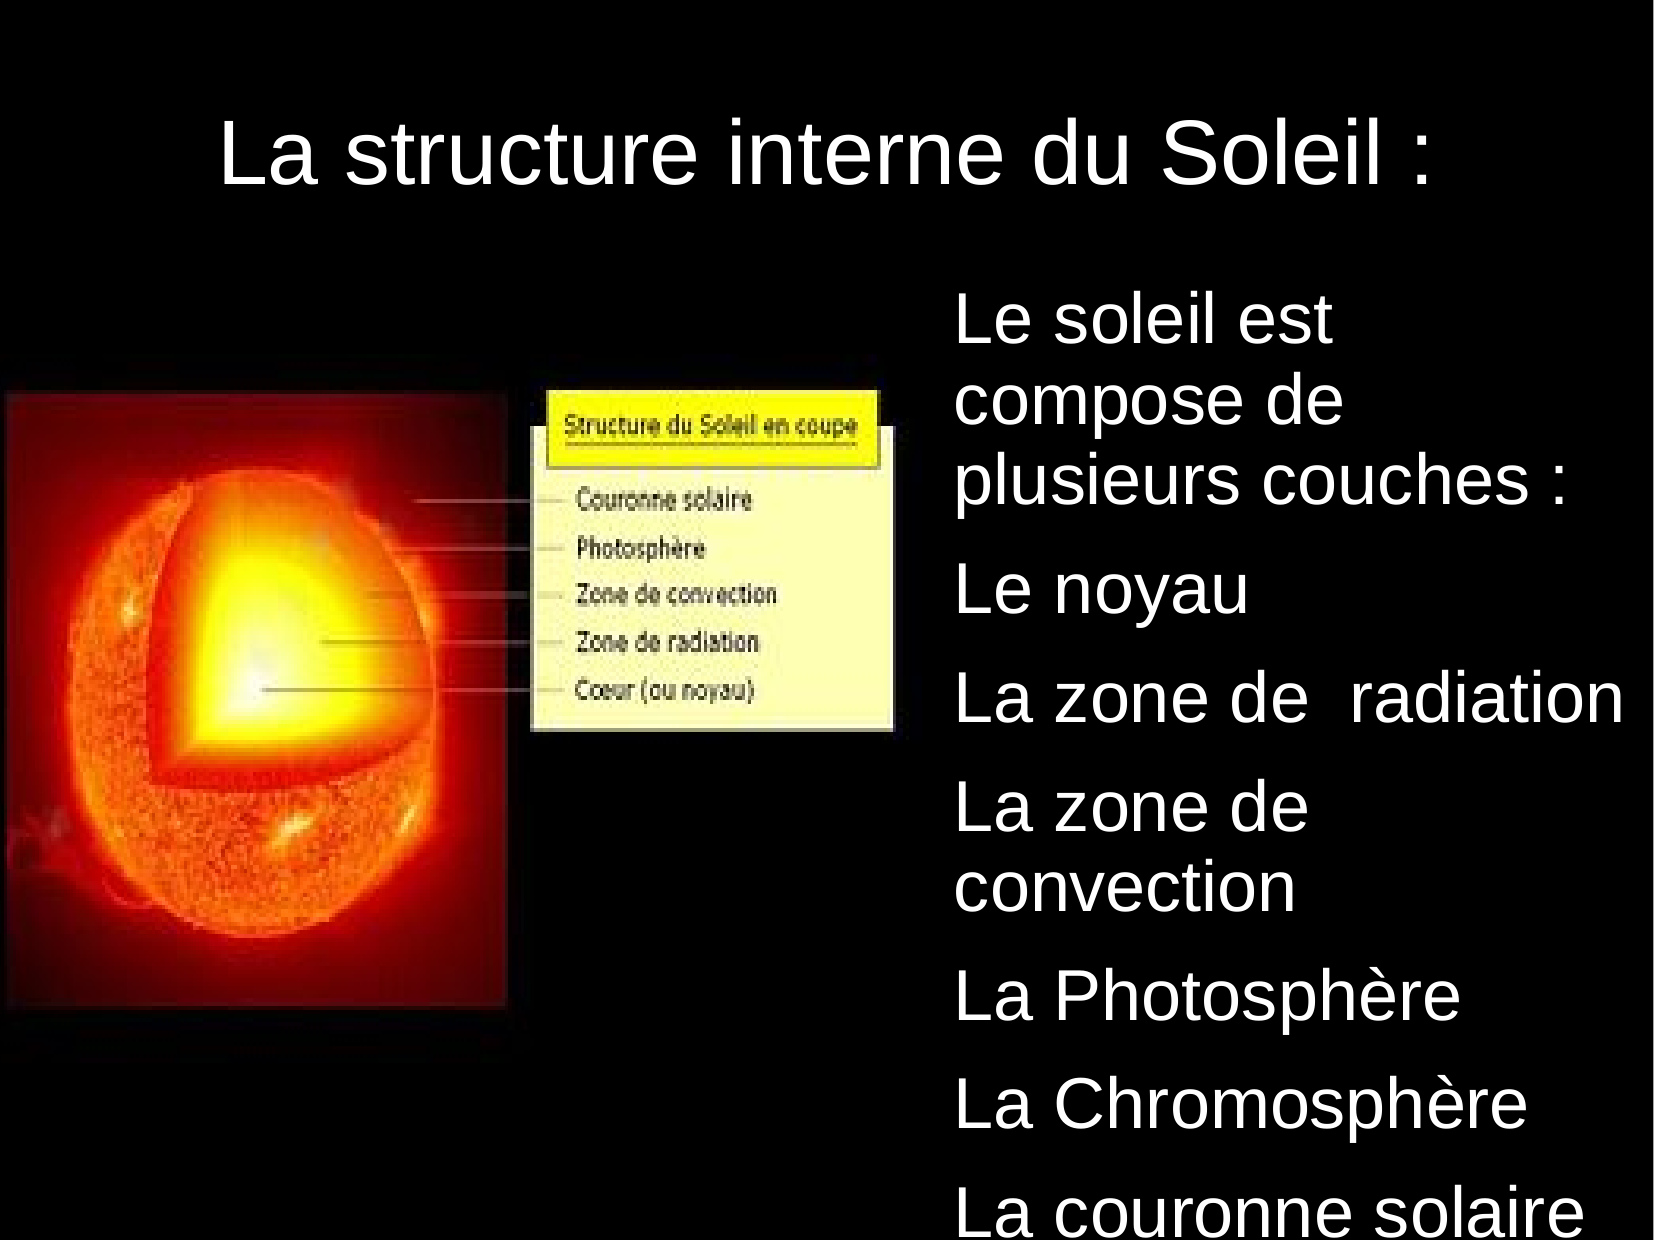

# La structure interne du Soleil :
Le soleil est compose de plusieurs couches :
Le noyau
La zone de radiation
La zone de convection
La Photosphère
La Chromosphère
La couronne solaire